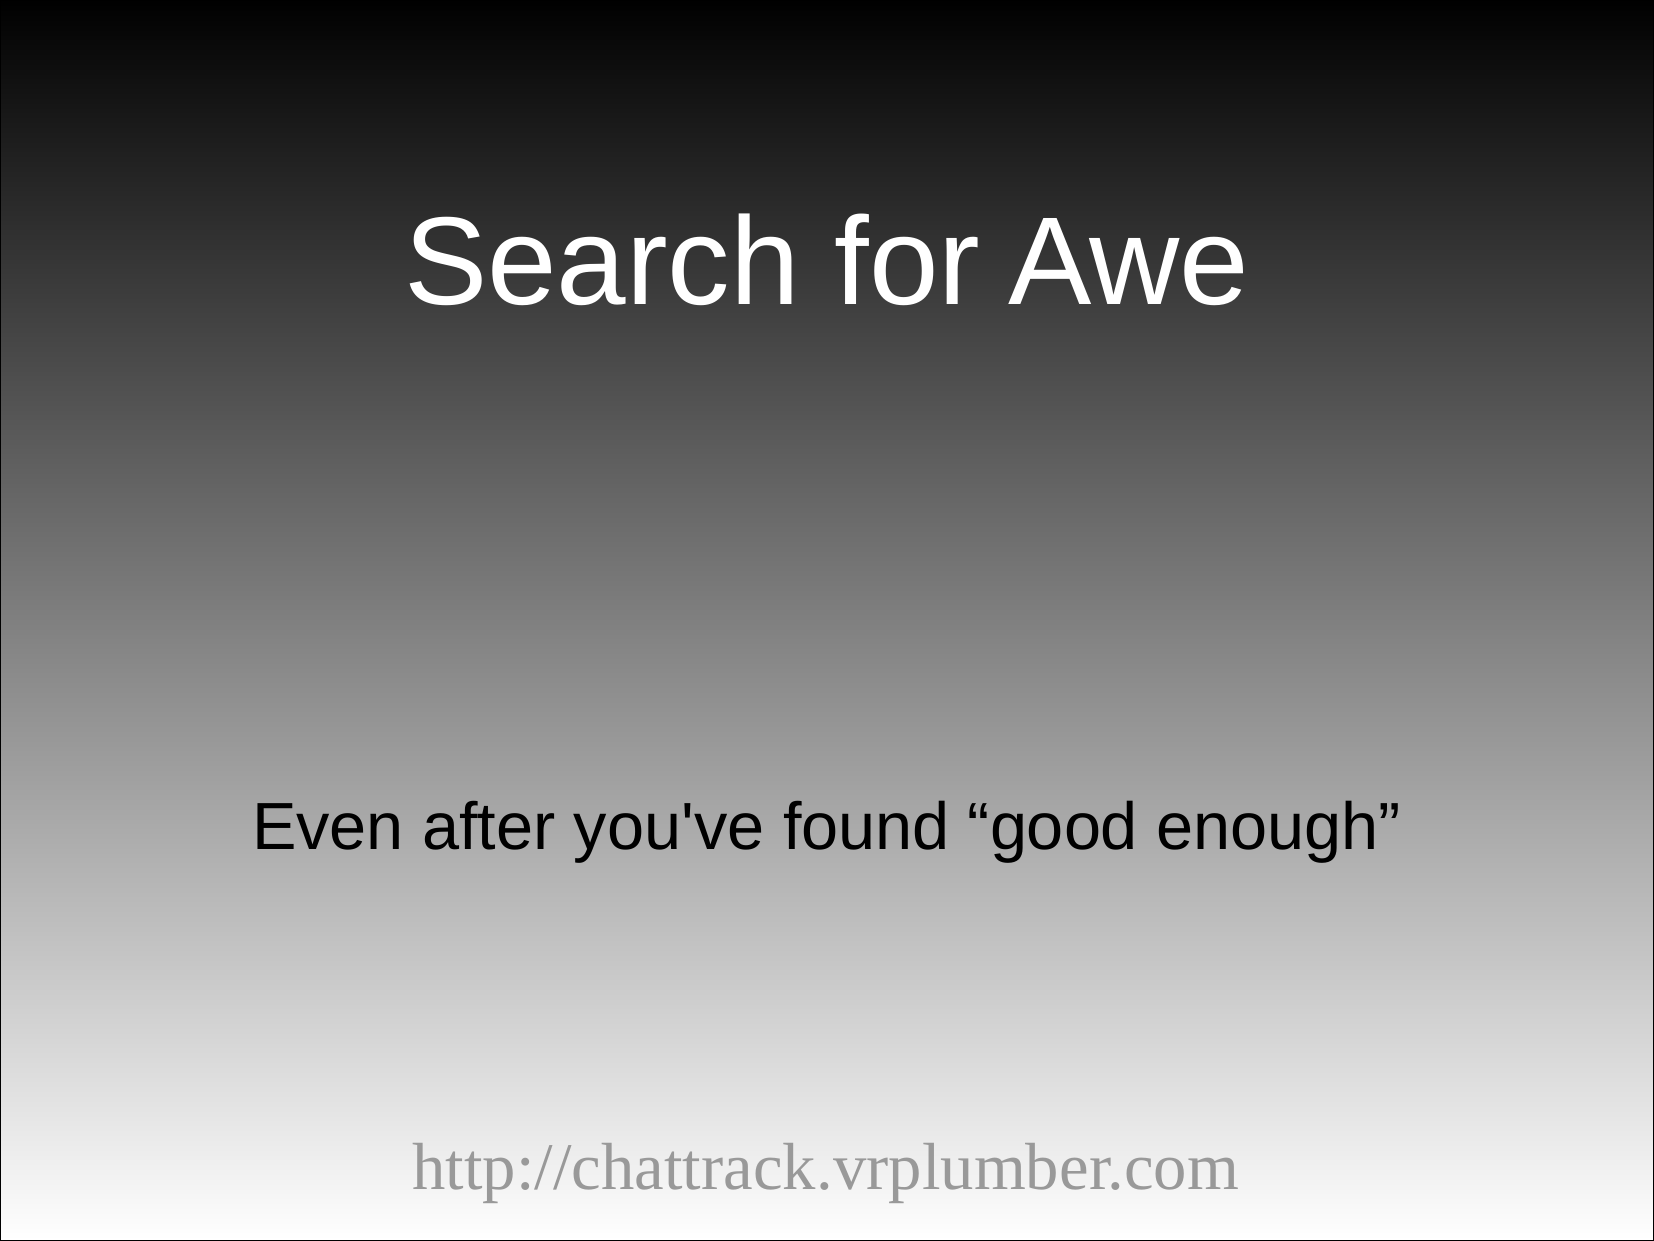

# Search for Awe
Even after you've found “good enough”
http://chattrack.vrplumber.com
41